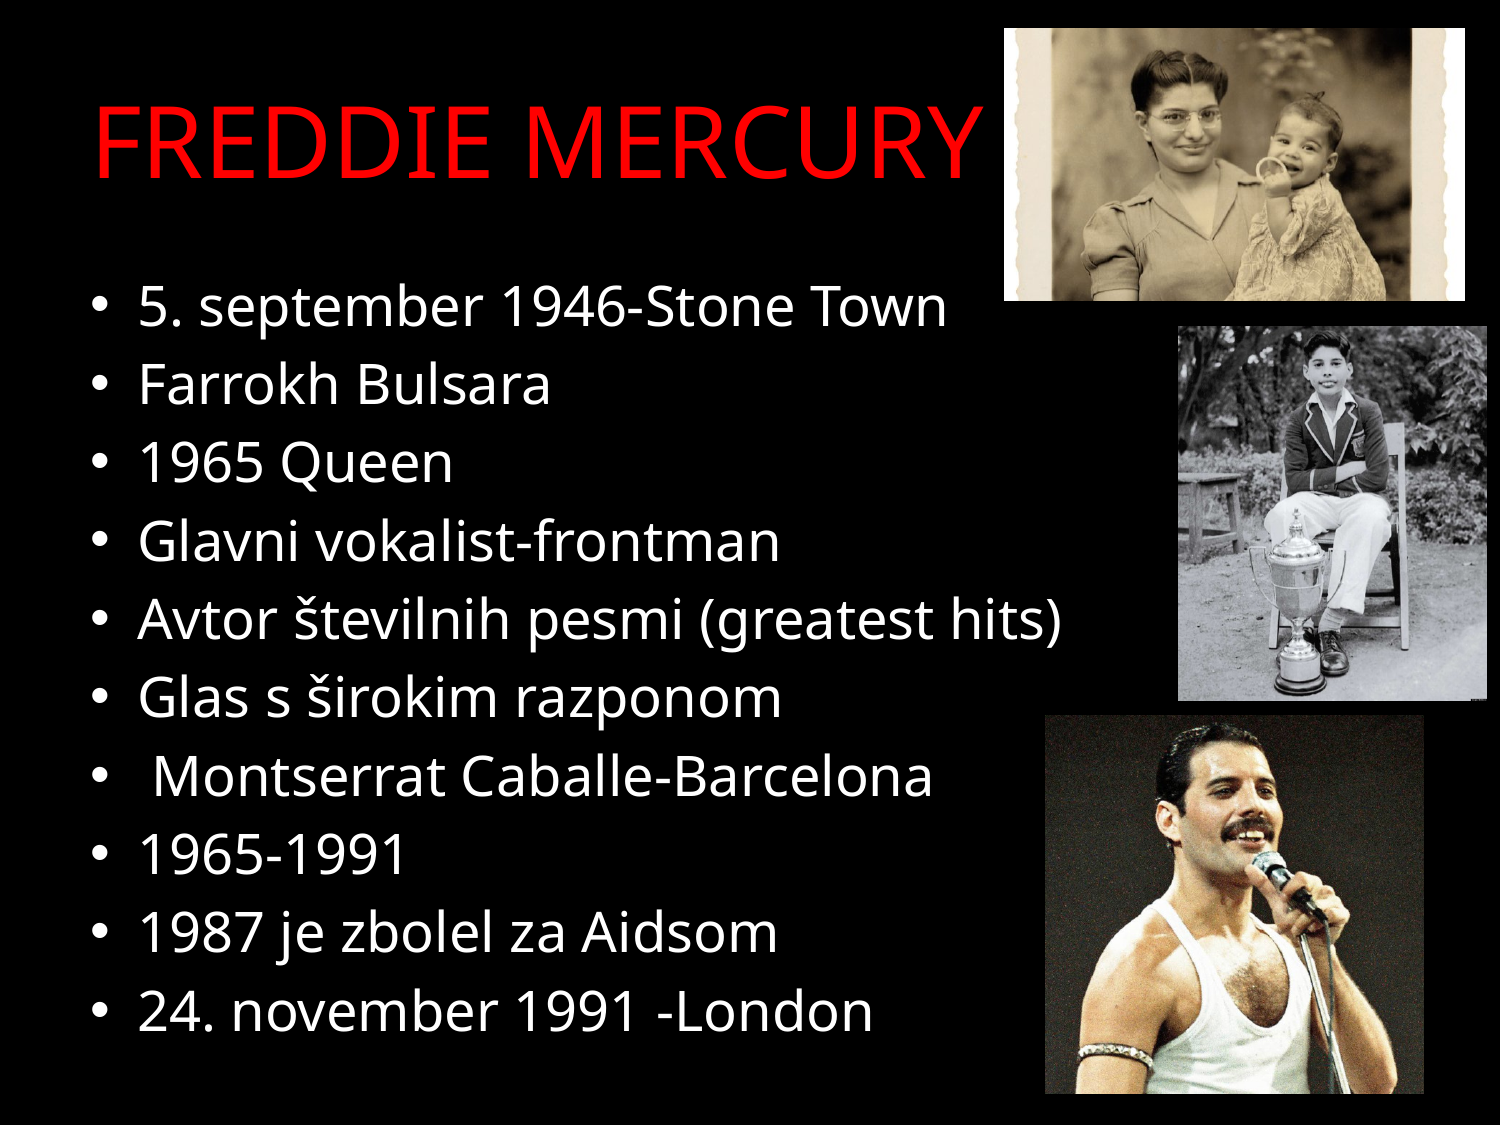

# FREDDIE MERCURY
5. september 1946-Stone Town
Farrokh Bulsara
1965 Queen
Glavni vokalist-frontman
Avtor številnih pesmi (greatest hits)
Glas s širokim razponom
 Montserrat Caballe-Barcelona
1965-1991
1987 je zbolel za Aidsom
24. november 1991 -London